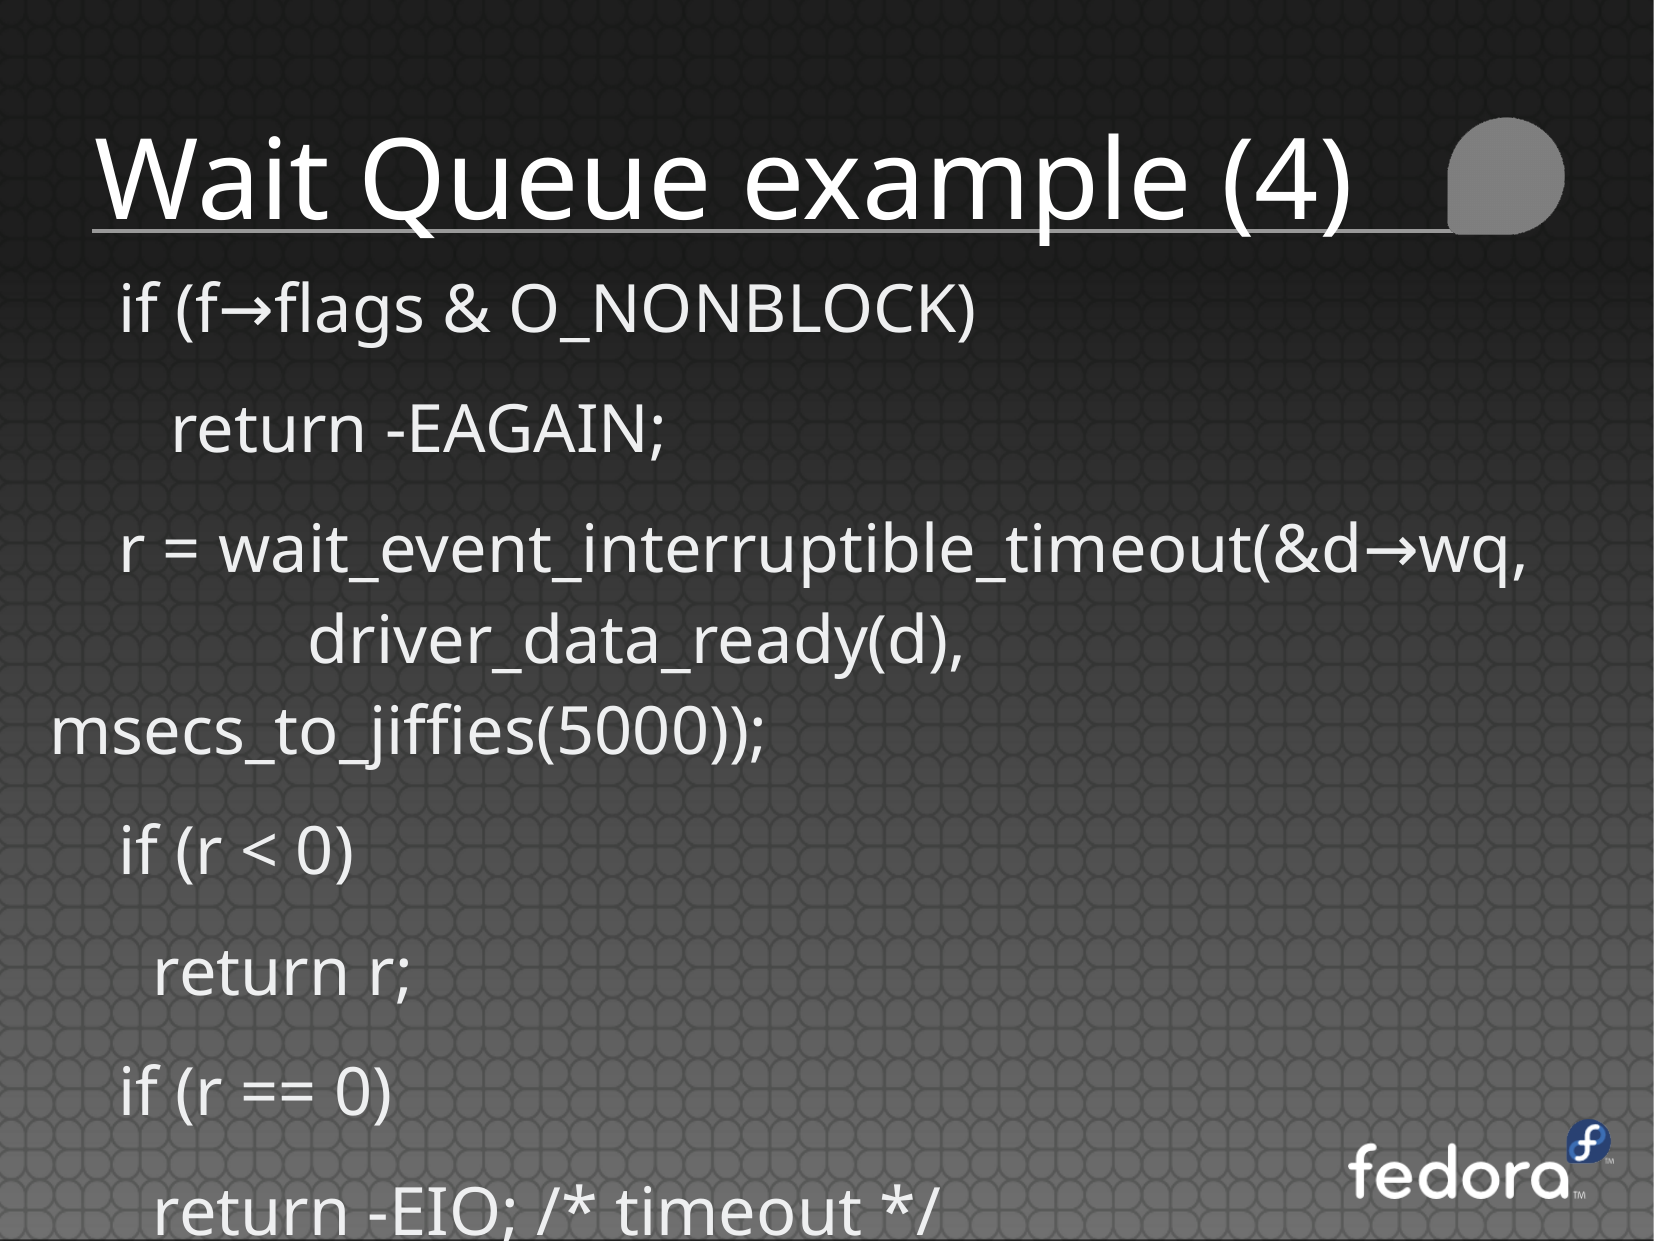

Wait Queue example (4)
# if (f→flags & O_NONBLOCK)
 return -EAGAIN;
 r = wait_event_interruptible_timeout(&d→wq, driver_data_ready(d), msecs_to_jiffies(5000));
 if (r < 0)
 return r;
 if (r == 0)
 return -EIO; /* timeout */
 }